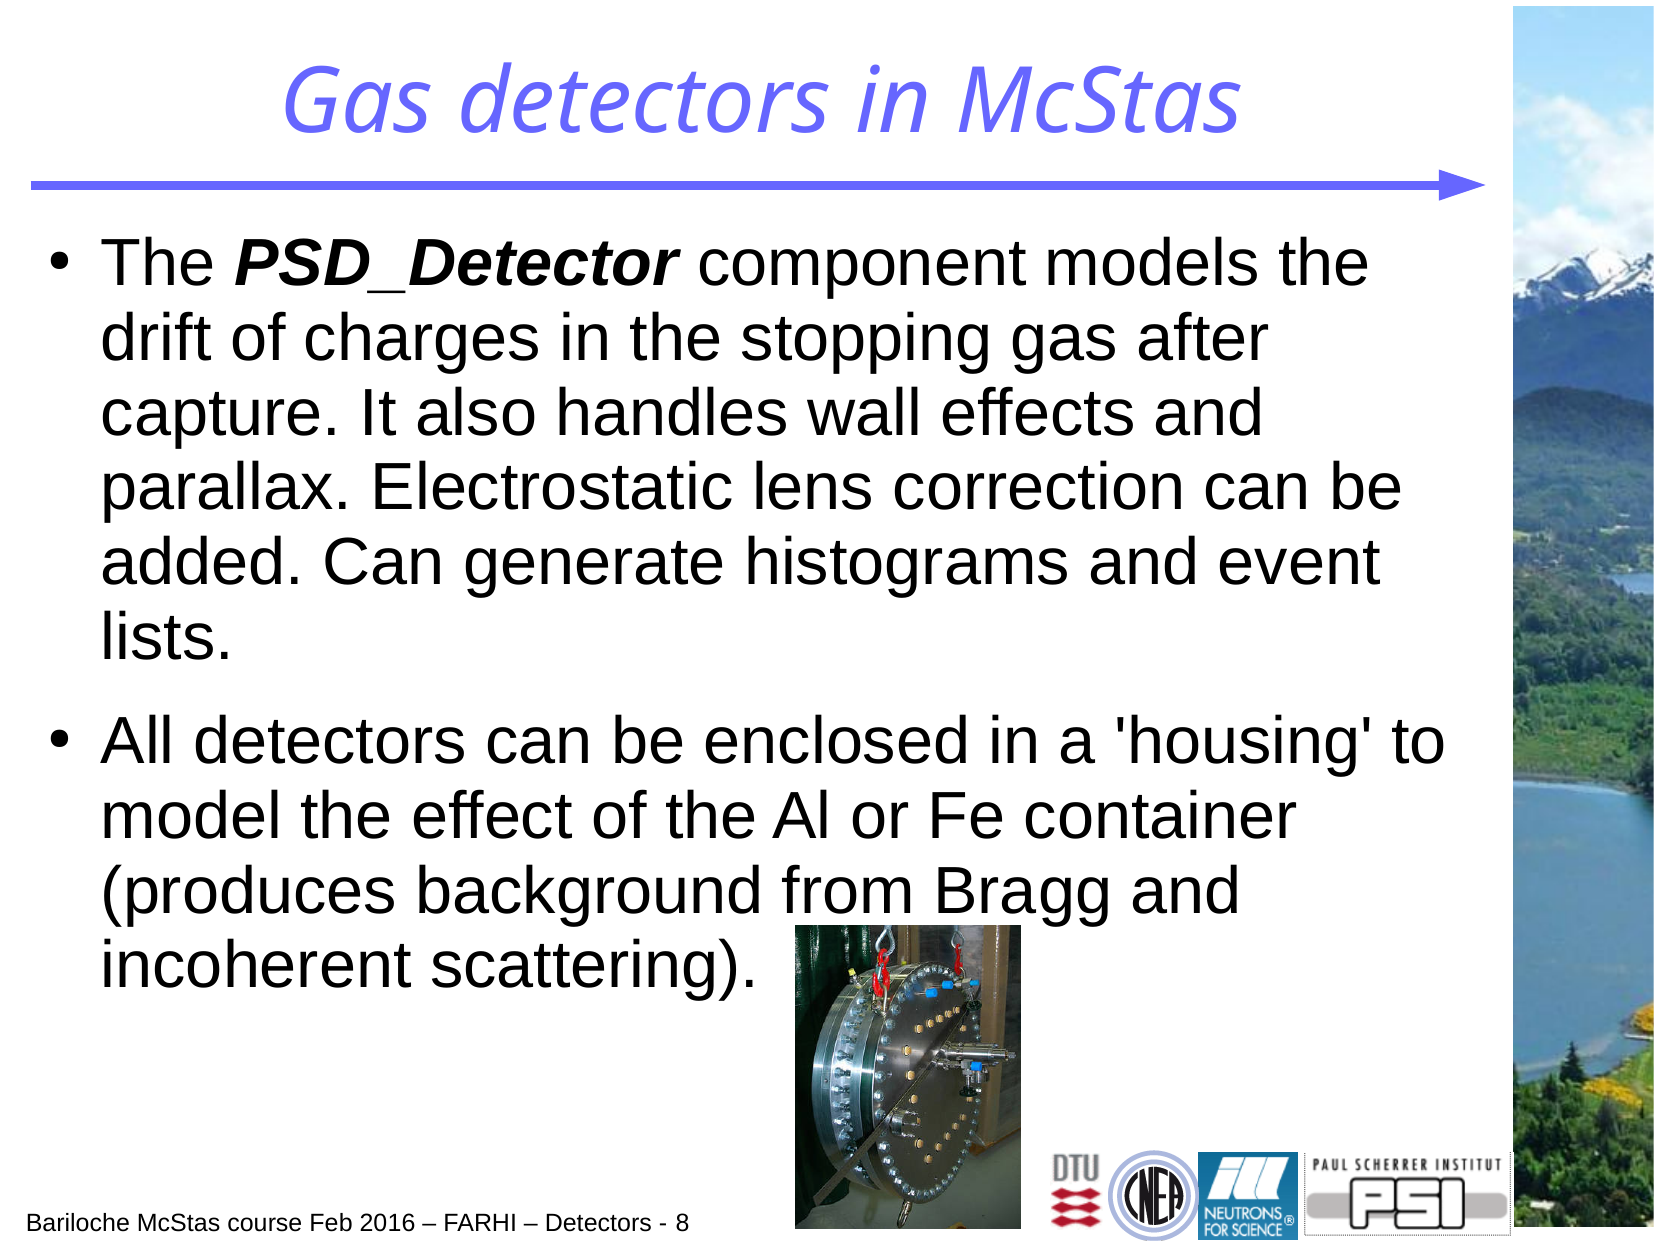

# Gas detectors in McStas
The PSD_Detector component models the drift of charges in the stopping gas after capture. It also handles wall effects and parallax. Electrostatic lens correction can be added. Can generate histograms and event lists.
All detectors can be enclosed in a 'housing' to model the effect of the Al or Fe container (produces background from Bragg and incoherent scattering).